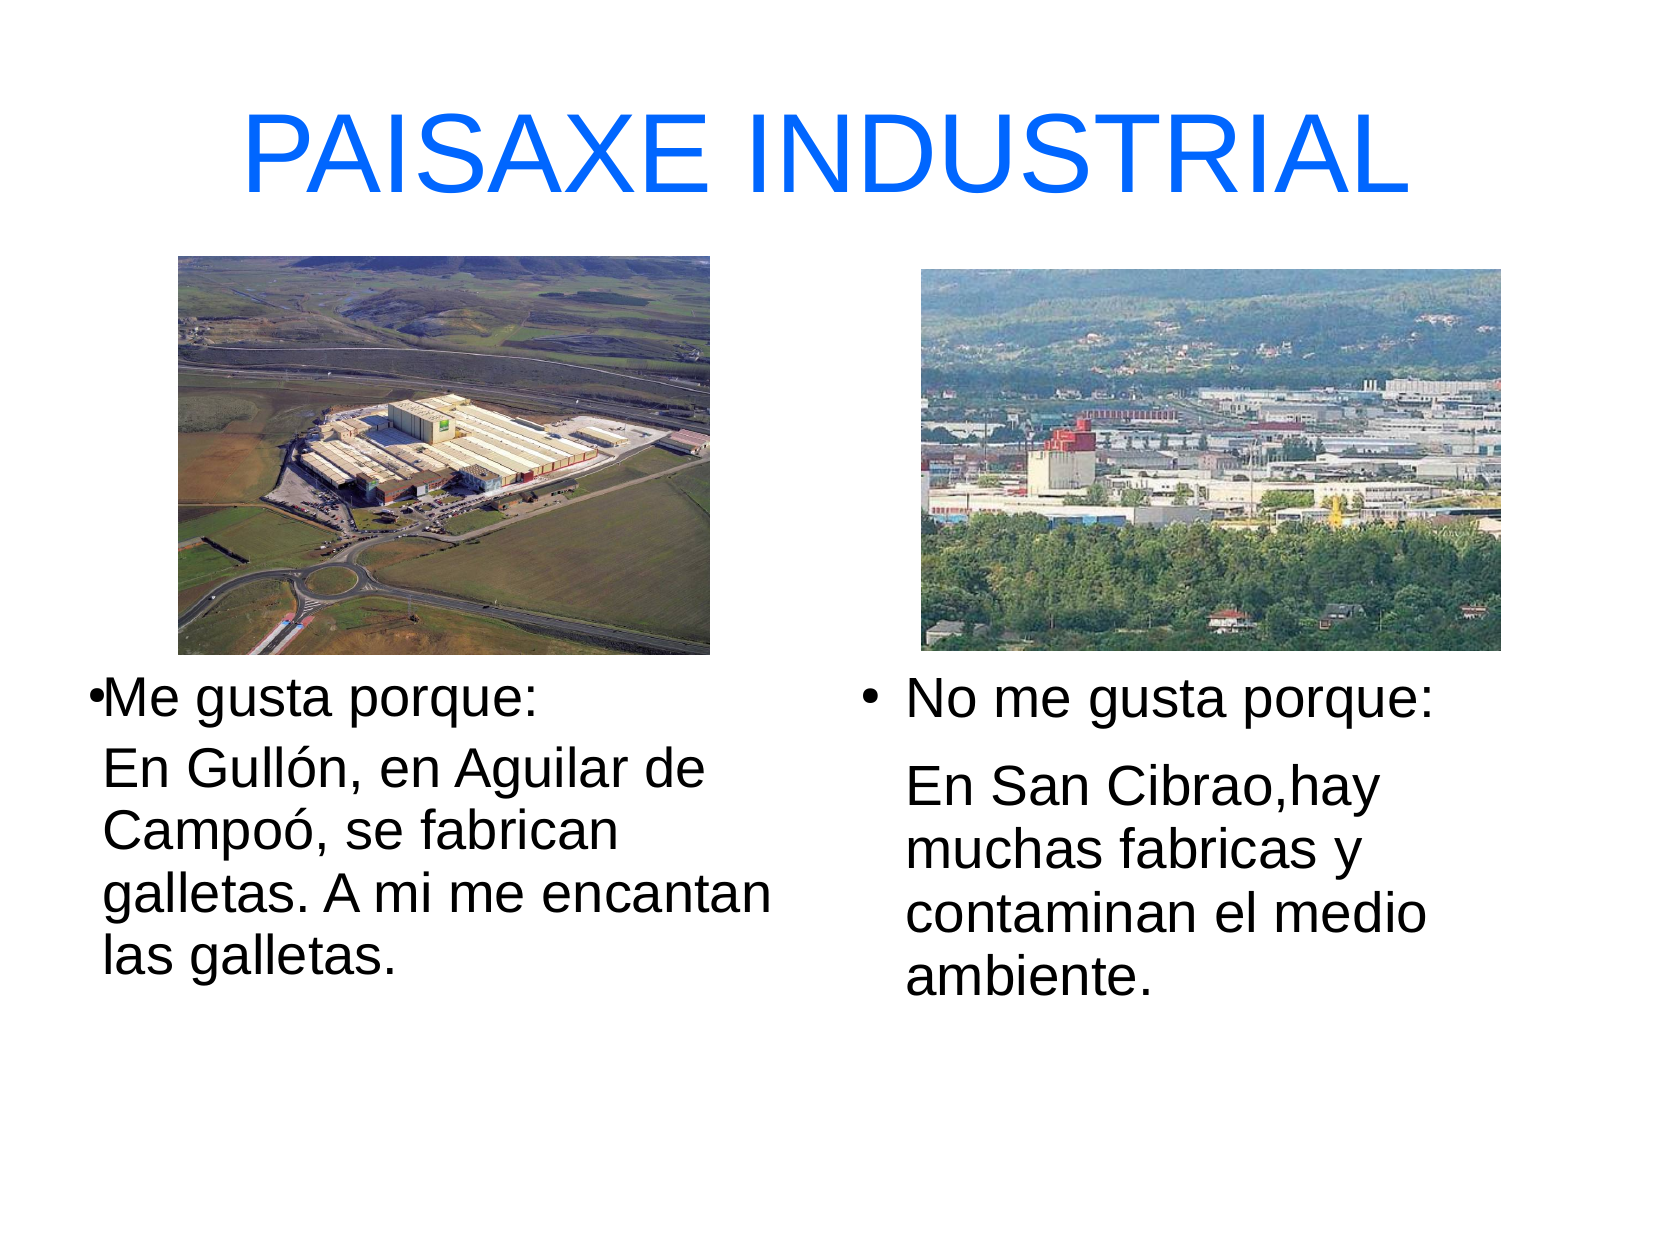

# PAISAXE INDUSTRIAL
Me gusta porque:
En Gullón, en Aguilar de Campoó, se fabrican galletas. A mi me encantan las galletas.
No me gusta porque:
En San Cibrao,hay muchas fabricas y contaminan el medio ambiente.